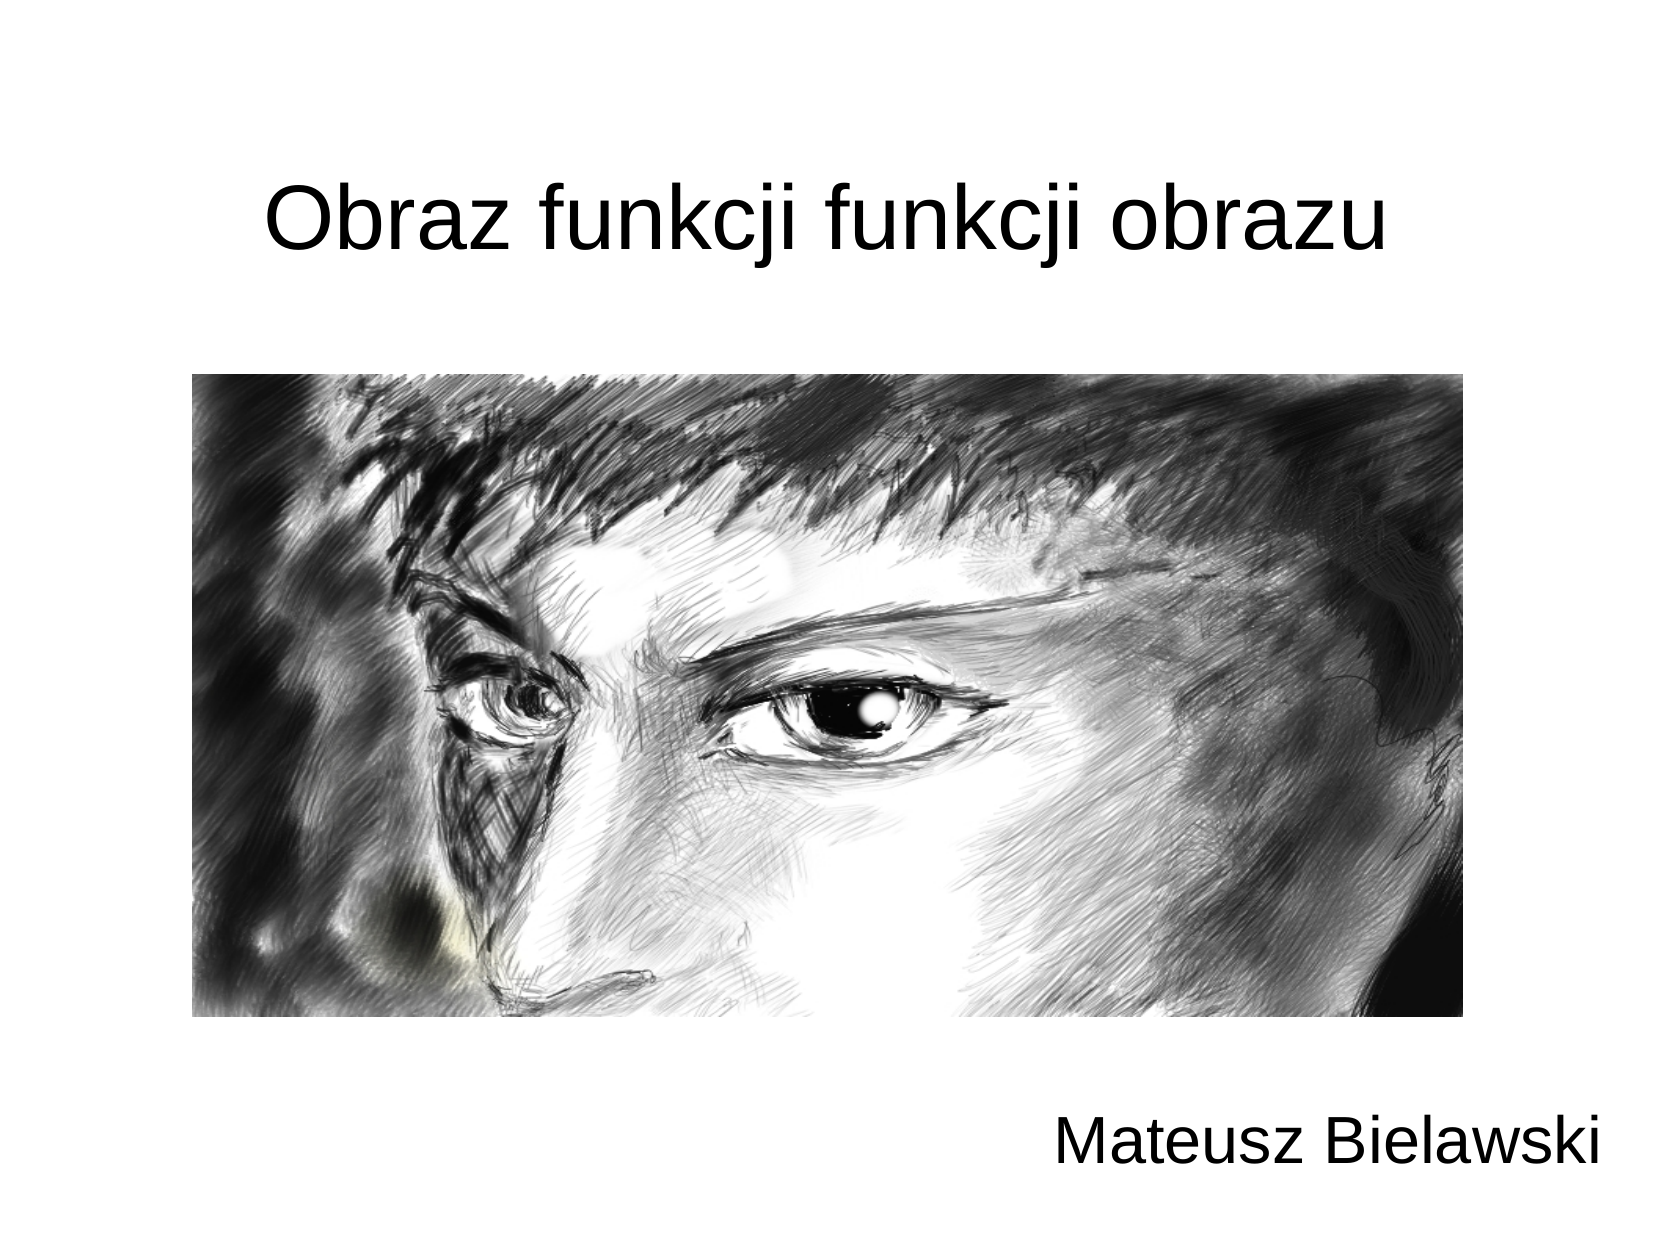

# Obraz funkcji funkcji obrazu
Mateusz Bielawski